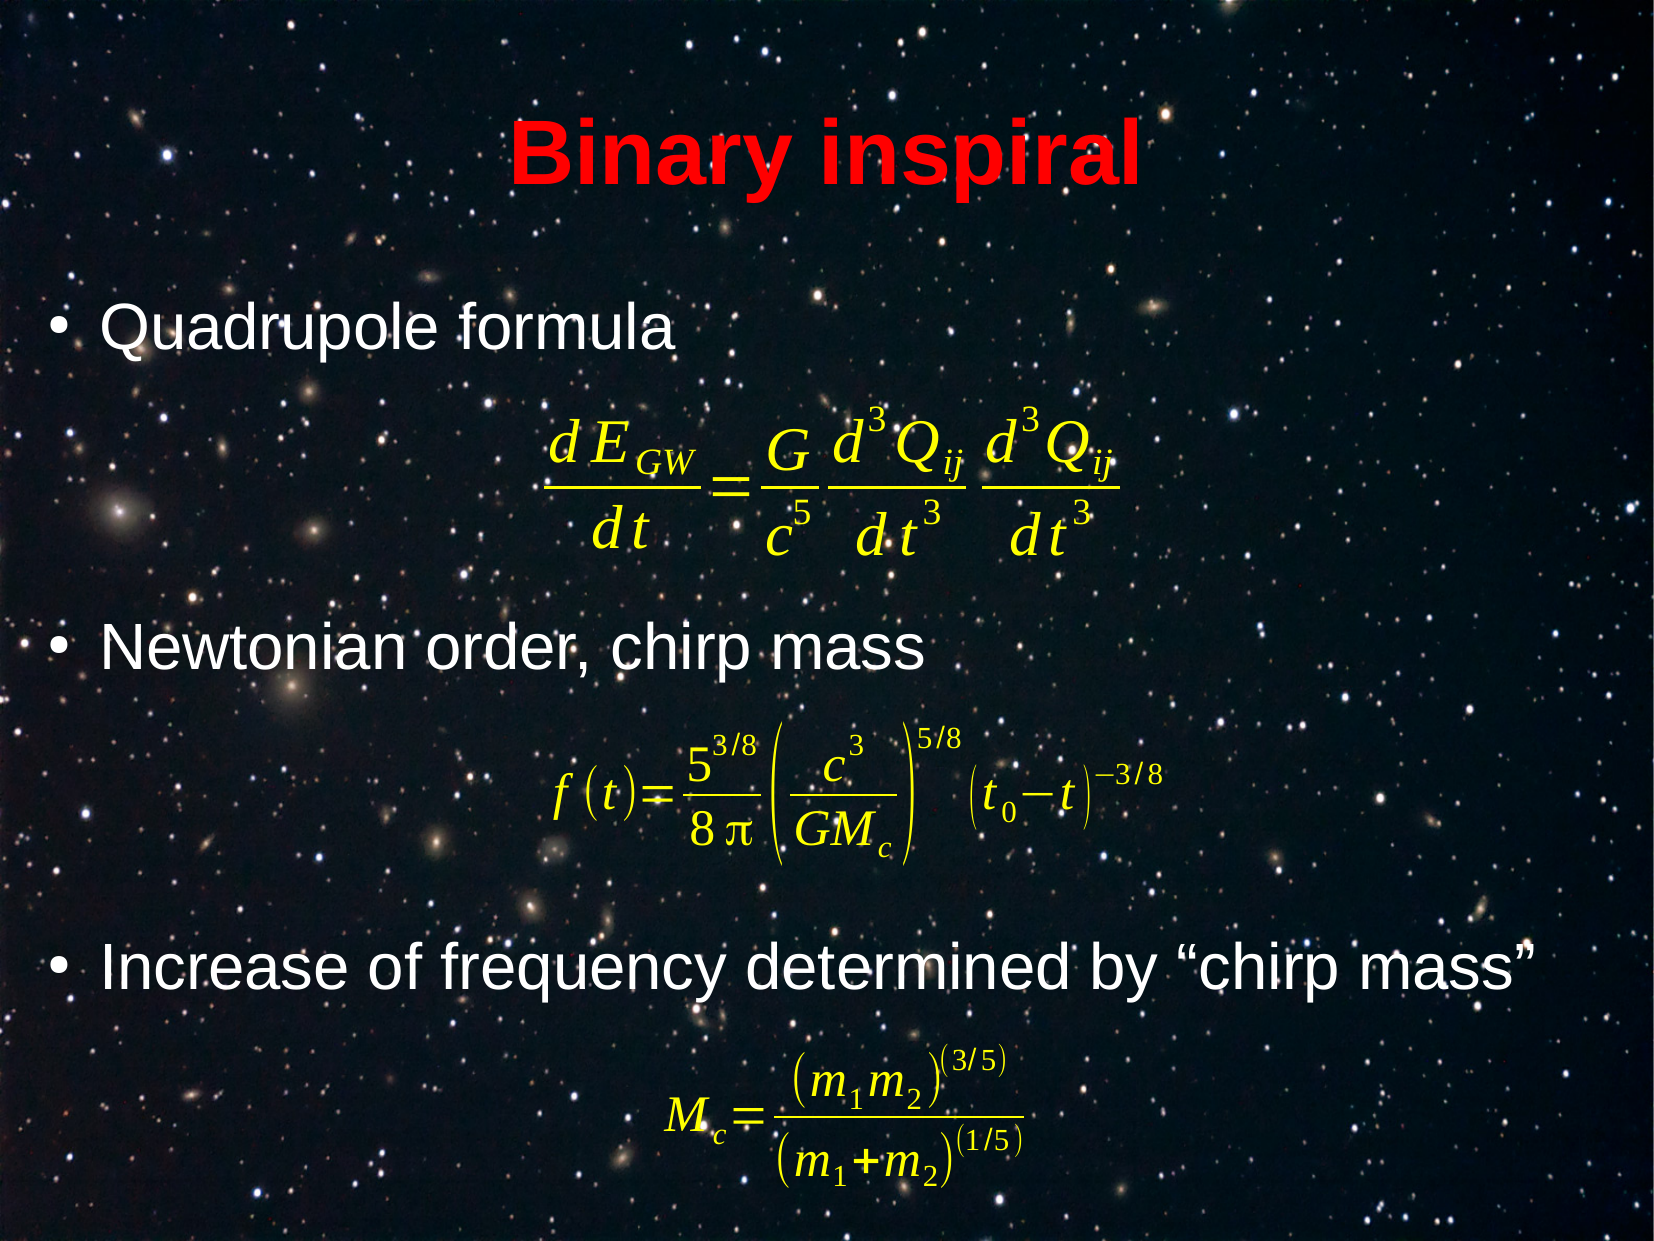

# Binary inspiral
Quadrupole formula
Newtonian order, chirp mass
Increase of frequency determined by “chirp mass”